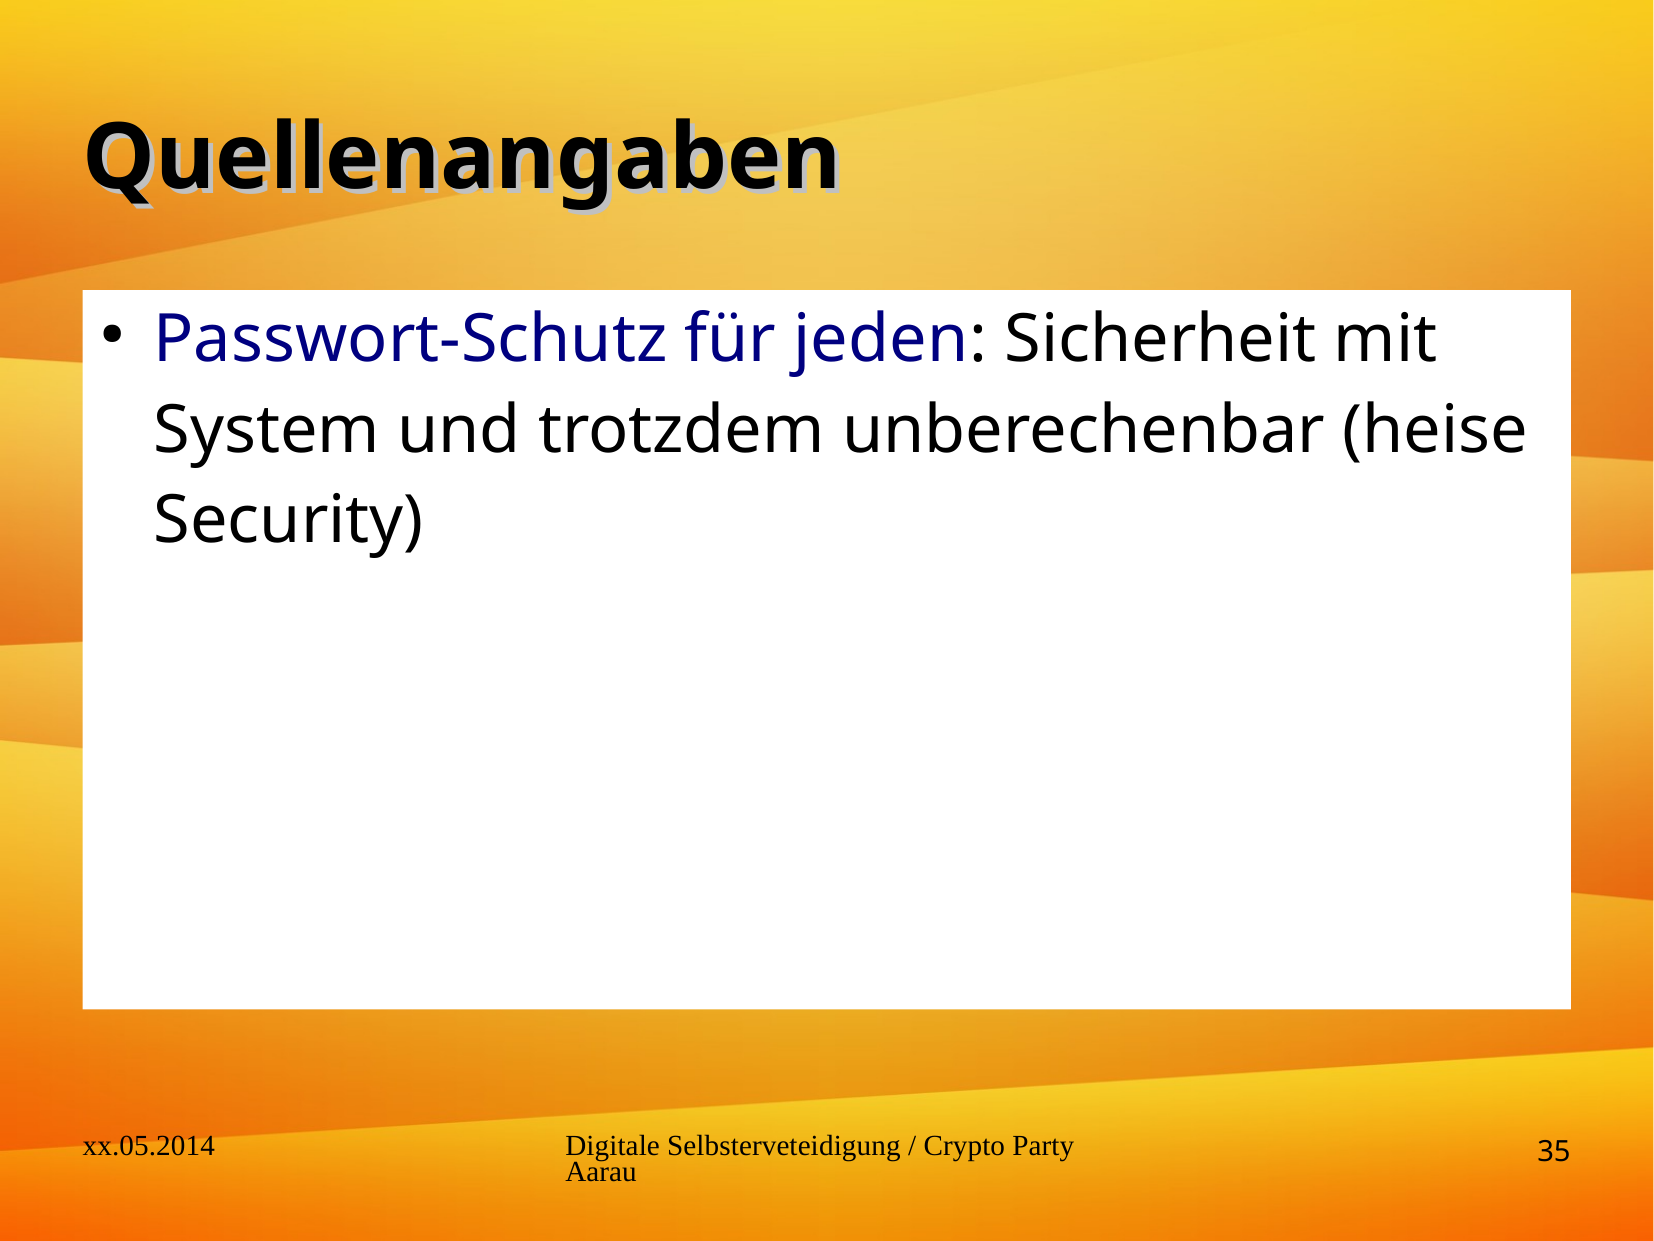

# Quellenangaben
Passwort-Schutz für jeden: Sicherheit mit System und trotzdem unberechenbar (heise Security)
xx.05.2014
Digitale Selbsterveteidigung / Crypto Party Aarau
35